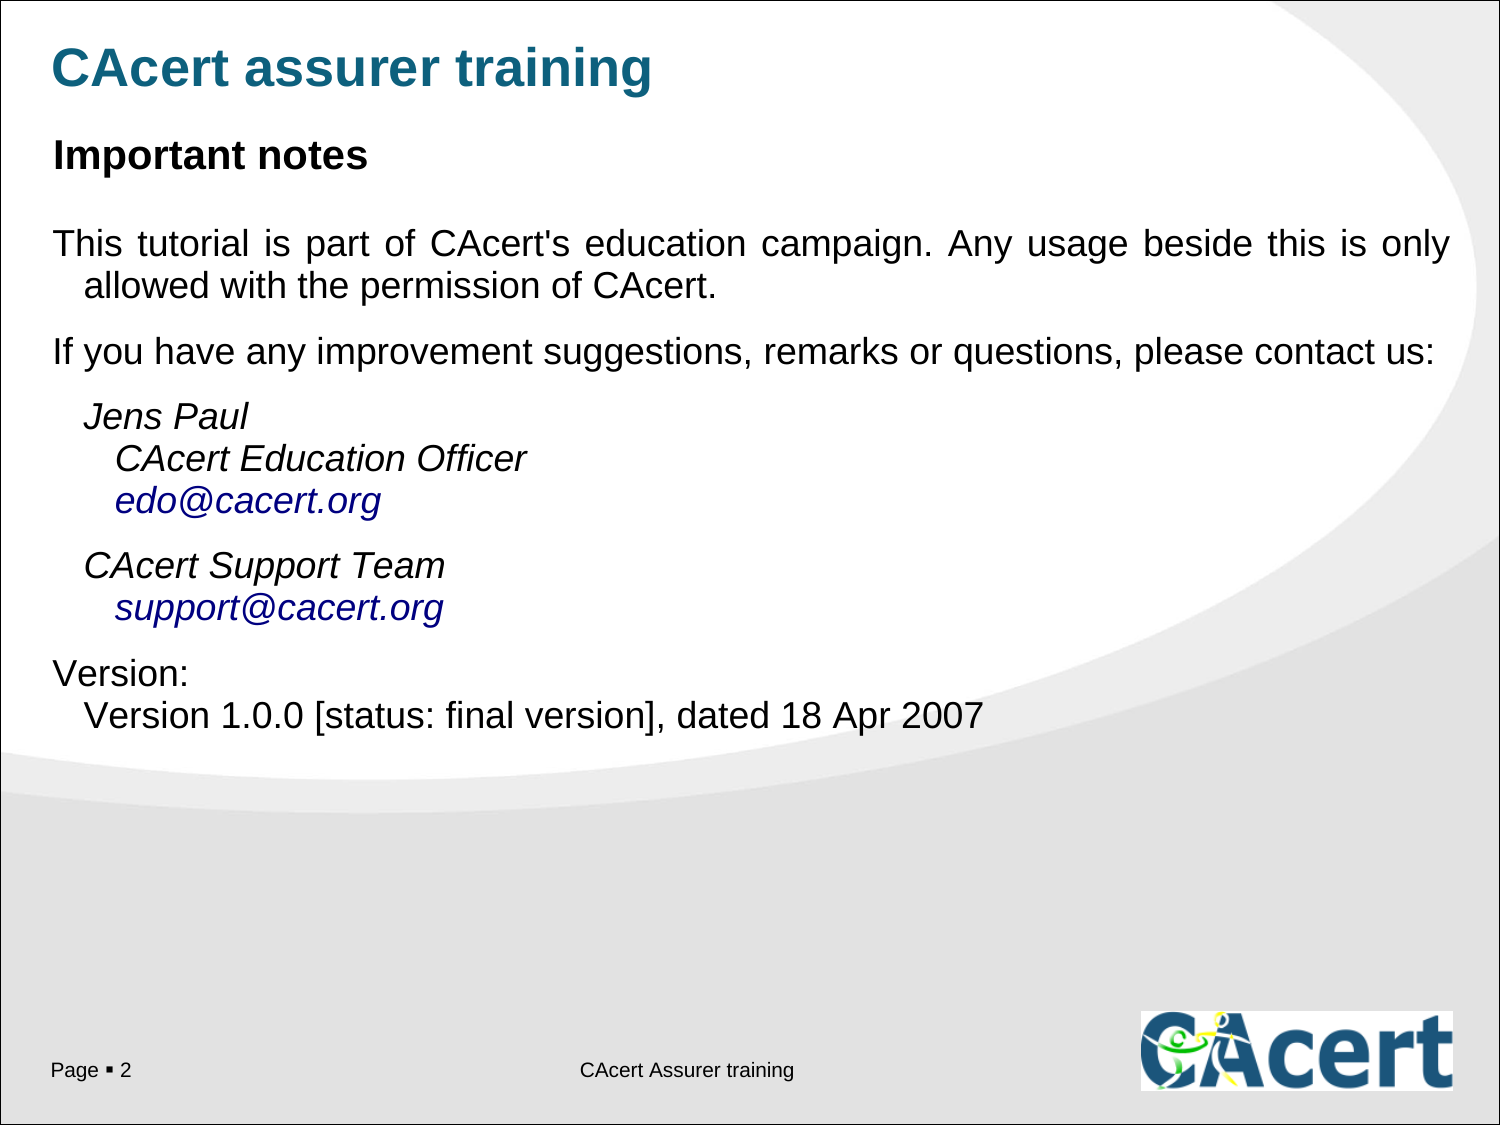

# CAcert assurer training
Important notes
This tutorial is part of CAcert's education campaign. Any usage beside this is only allowed with the permission of CAcert.
If you have any improvement suggestions, remarks or questions, please contact us:
Jens Paul
CAcert Education Officer
edo@cacert.org
CAcert Support Team
support@cacert.org
Version:
Version 1.0.0 [status: final version], dated 18 Apr 2007
CAcert Assurer training